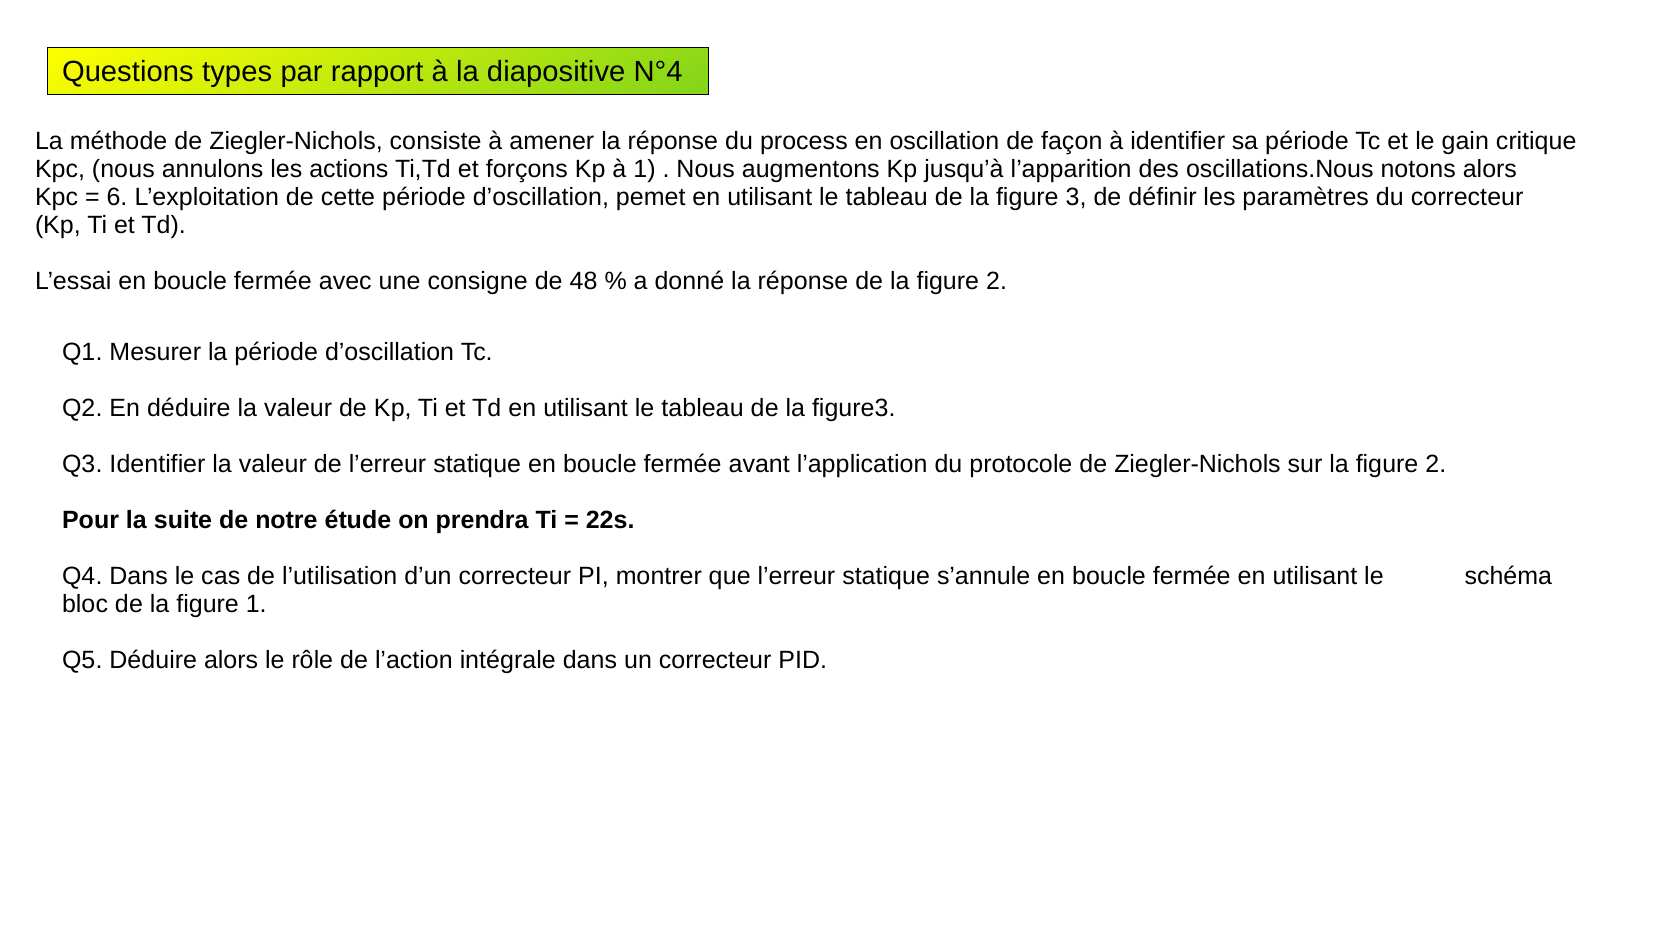

Questions types par rapport à la diapositive N°4
La méthode de Ziegler-Nichols, consiste à amener la réponse du process en oscillation de façon à identifier sa période Tc et le gain critique Kpc, (nous annulons les actions Ti,Td et forçons Kp à 1) . Nous augmentons Kp jusqu’à l’apparition des oscillations.Nous notons alors Kpc = 6. L’exploitation de cette période d’oscillation, pemet en utilisant le tableau de la figure 3, de définir les paramètres du correcteur (Kp, Ti et Td).
L’essai en boucle fermée avec une consigne de 48 % a donné la réponse de la figure 2.
Q1. Mesurer la période d’oscillation Tc.
Q2. En déduire la valeur de Kp, Ti et Td en utilisant le tableau de la figure3.
Q3. Identifier la valeur de l’erreur statique en boucle fermée avant l’application du protocole de Ziegler-Nichols sur la figure 2.
Pour la suite de notre étude on prendra Ti = 22s.
Q4. Dans le cas de l’utilisation d’un correcteur PI, montrer que l’erreur statique s’annule en boucle fermée en utilisant le 	schéma bloc de la figure 1.
Q5. Déduire alors le rôle de l’action intégrale dans un correcteur PID.